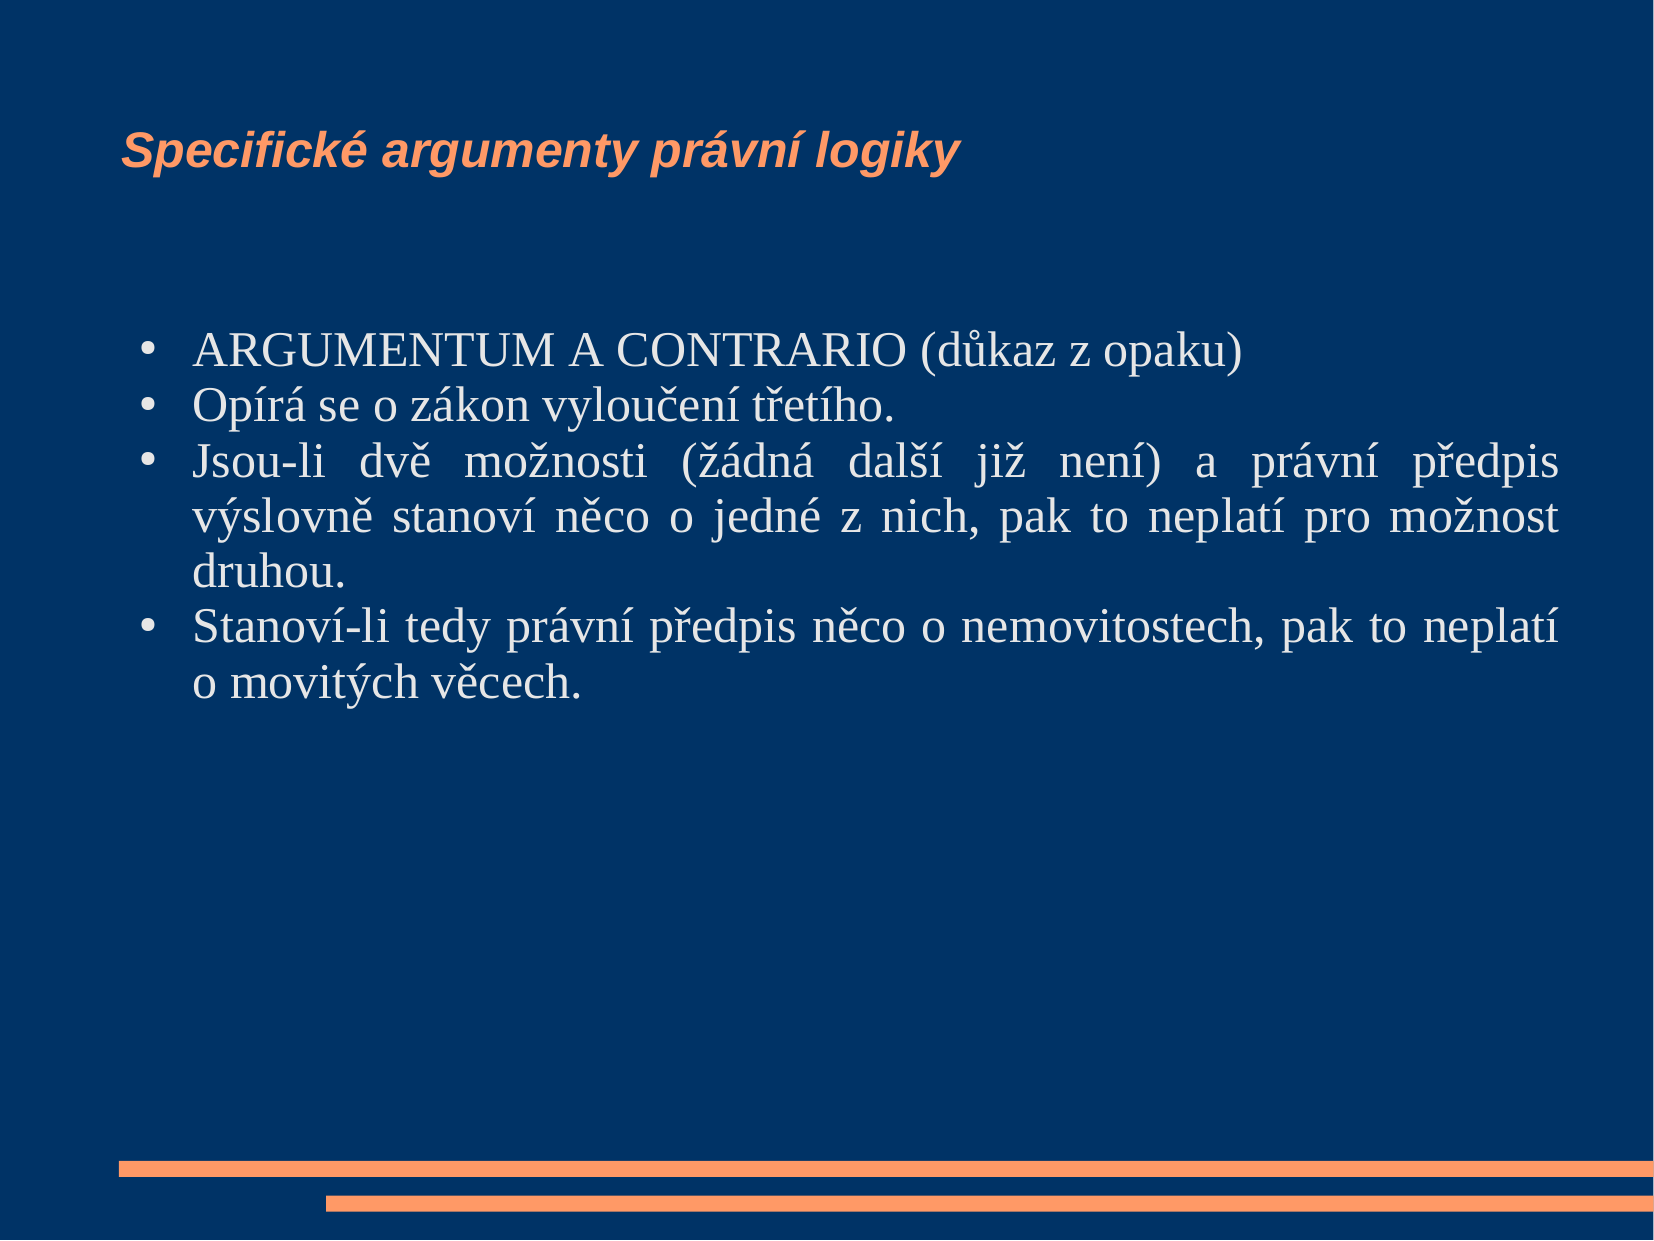

# Specifické argumenty právní logiky
ARGUMENTUM A CONTRARIO (důkaz z opaku)
Opírá se o zákon vyloučení třetího.
Jsou-li dvě možnosti (žádná další již není) a právní předpis výslovně stanoví něco o jedné z nich, pak to neplatí pro možnost druhou.
Stanoví-li tedy právní předpis něco o nemovitostech, pak to neplatí o movitých věcech.